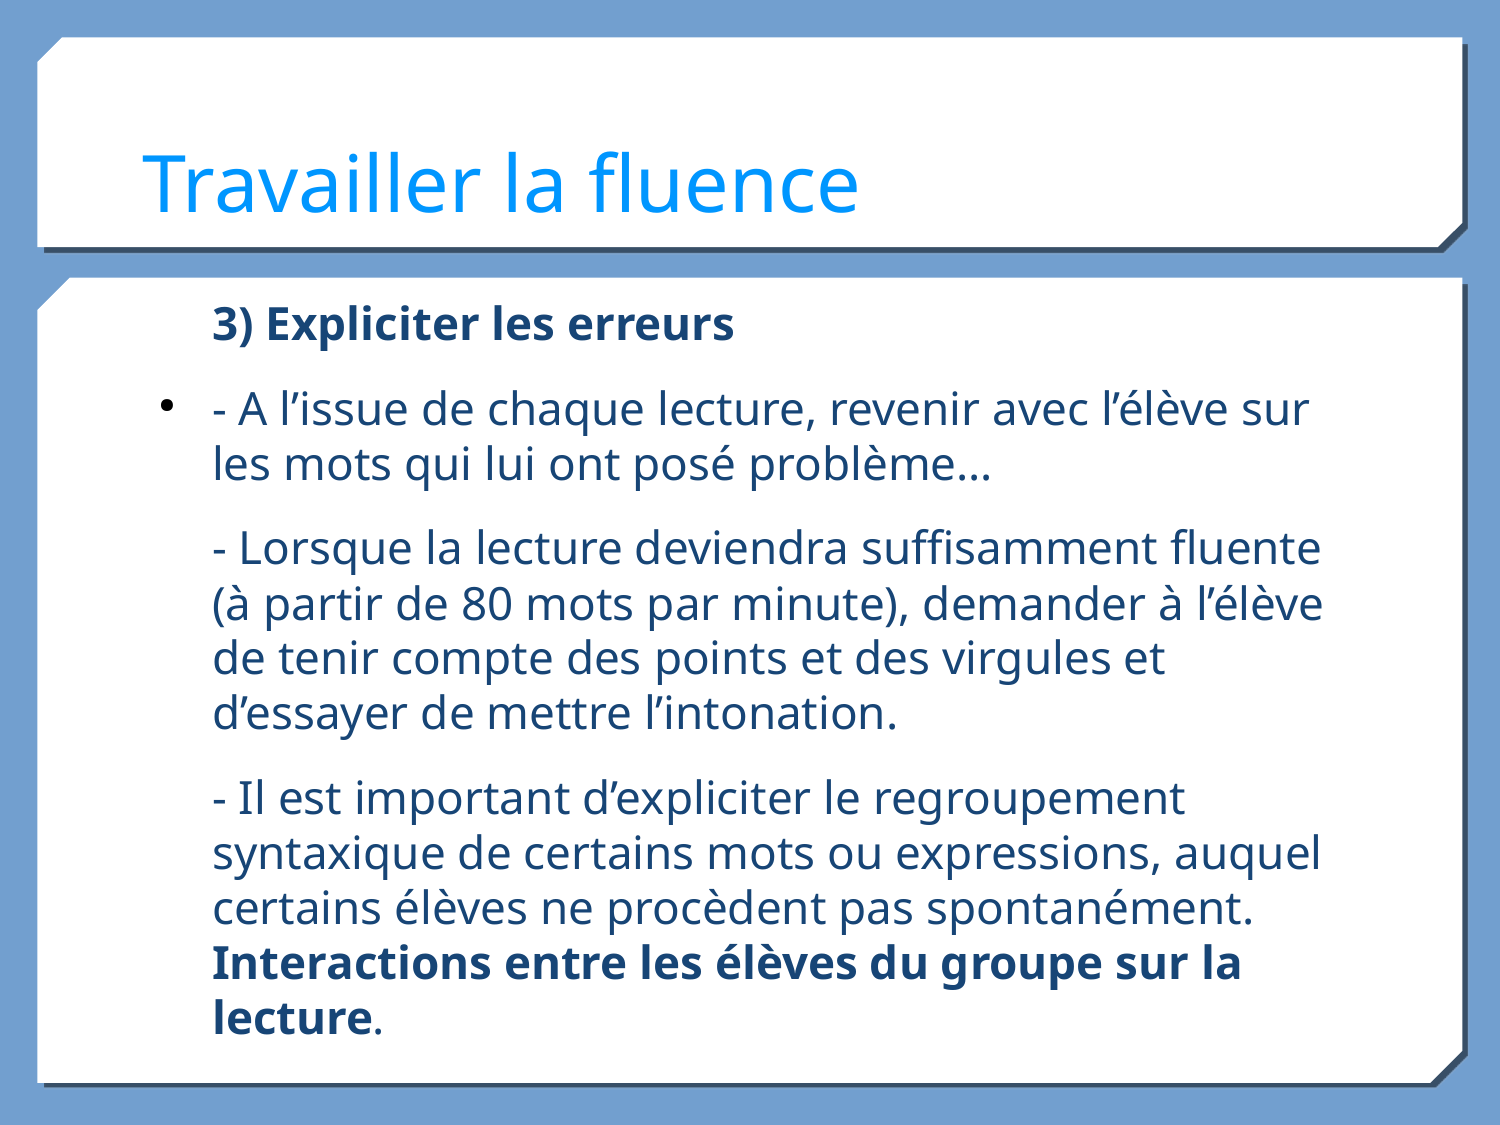

# Travailler la fluence
3) Expliciter les erreurs
- A l’issue de chaque lecture, revenir avec l’élève sur les mots qui lui ont posé problème…
- Lorsque la lecture deviendra suffisamment fluente (à partir de 80 mots par minute), demander à l’élève de tenir compte des points et des virgules et d’essayer de mettre l’intonation.
- Il est important d’expliciter le regroupement syntaxique de certains mots ou expressions, auquel certains élèves ne procèdent pas spontanément. Interactions entre les élèves du groupe sur la lecture.